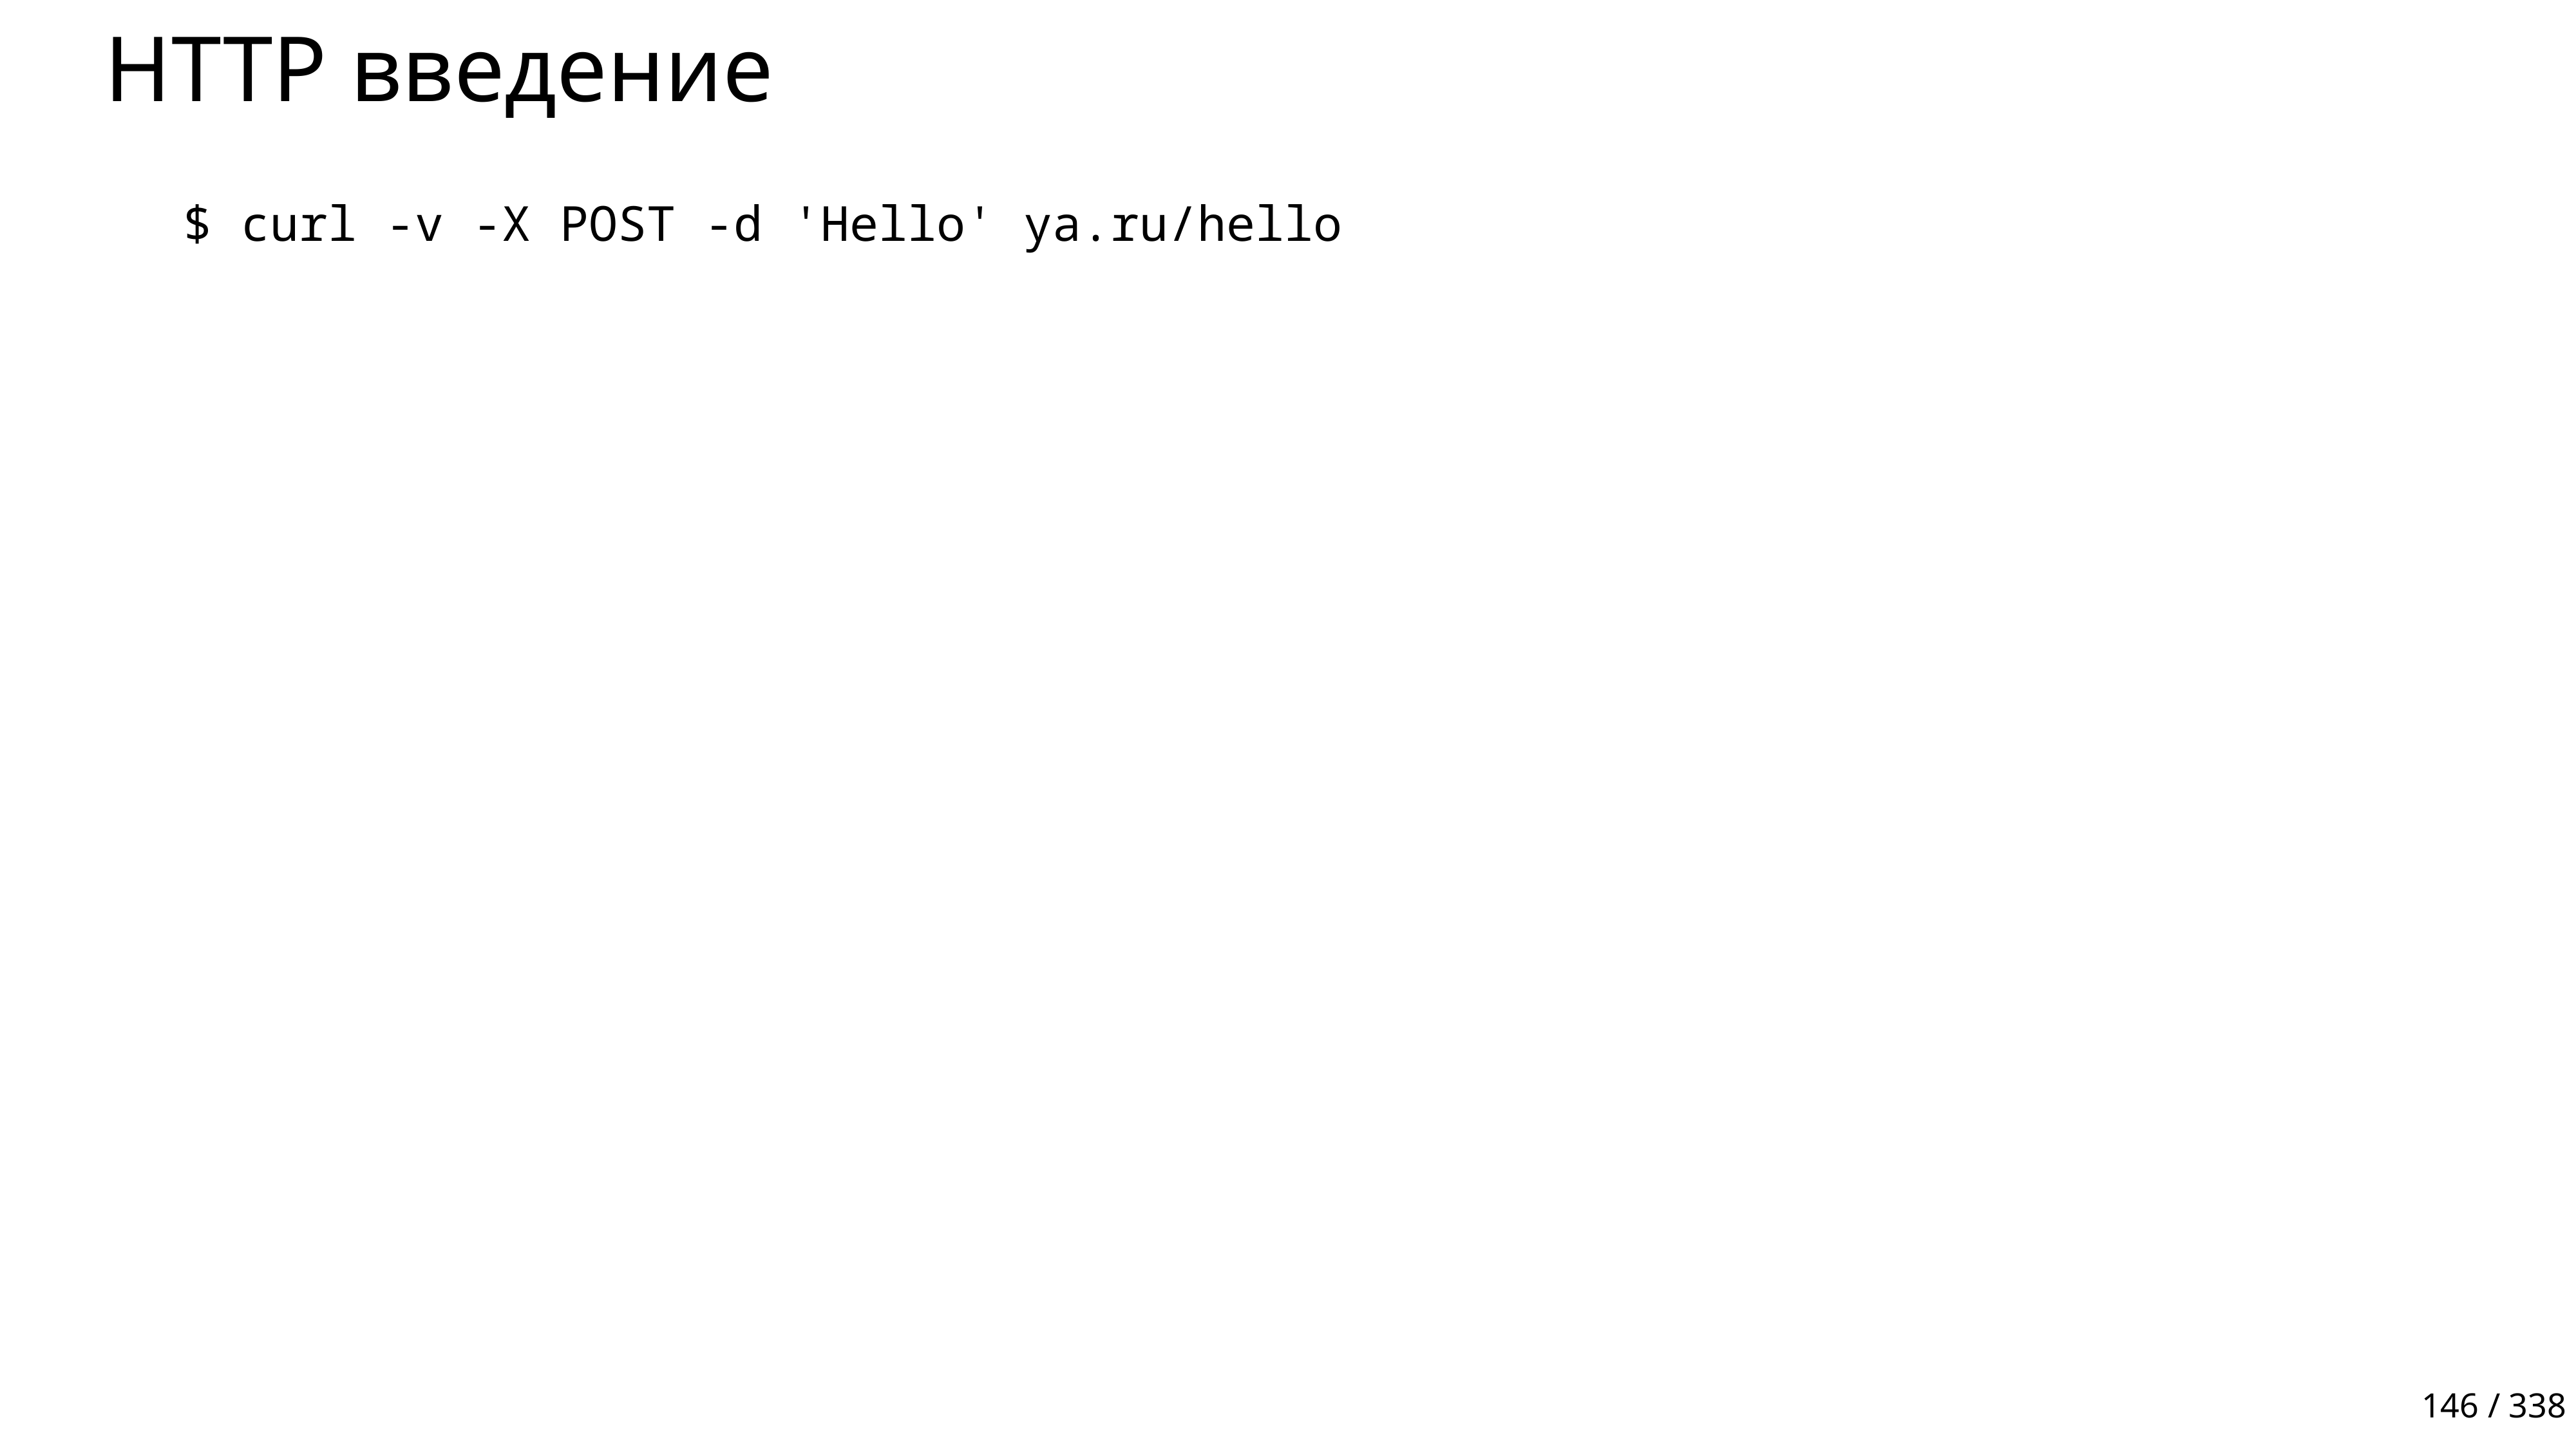

HTTP введение
$ curl -v -X POST -d 'Hello' ya.ru/hello